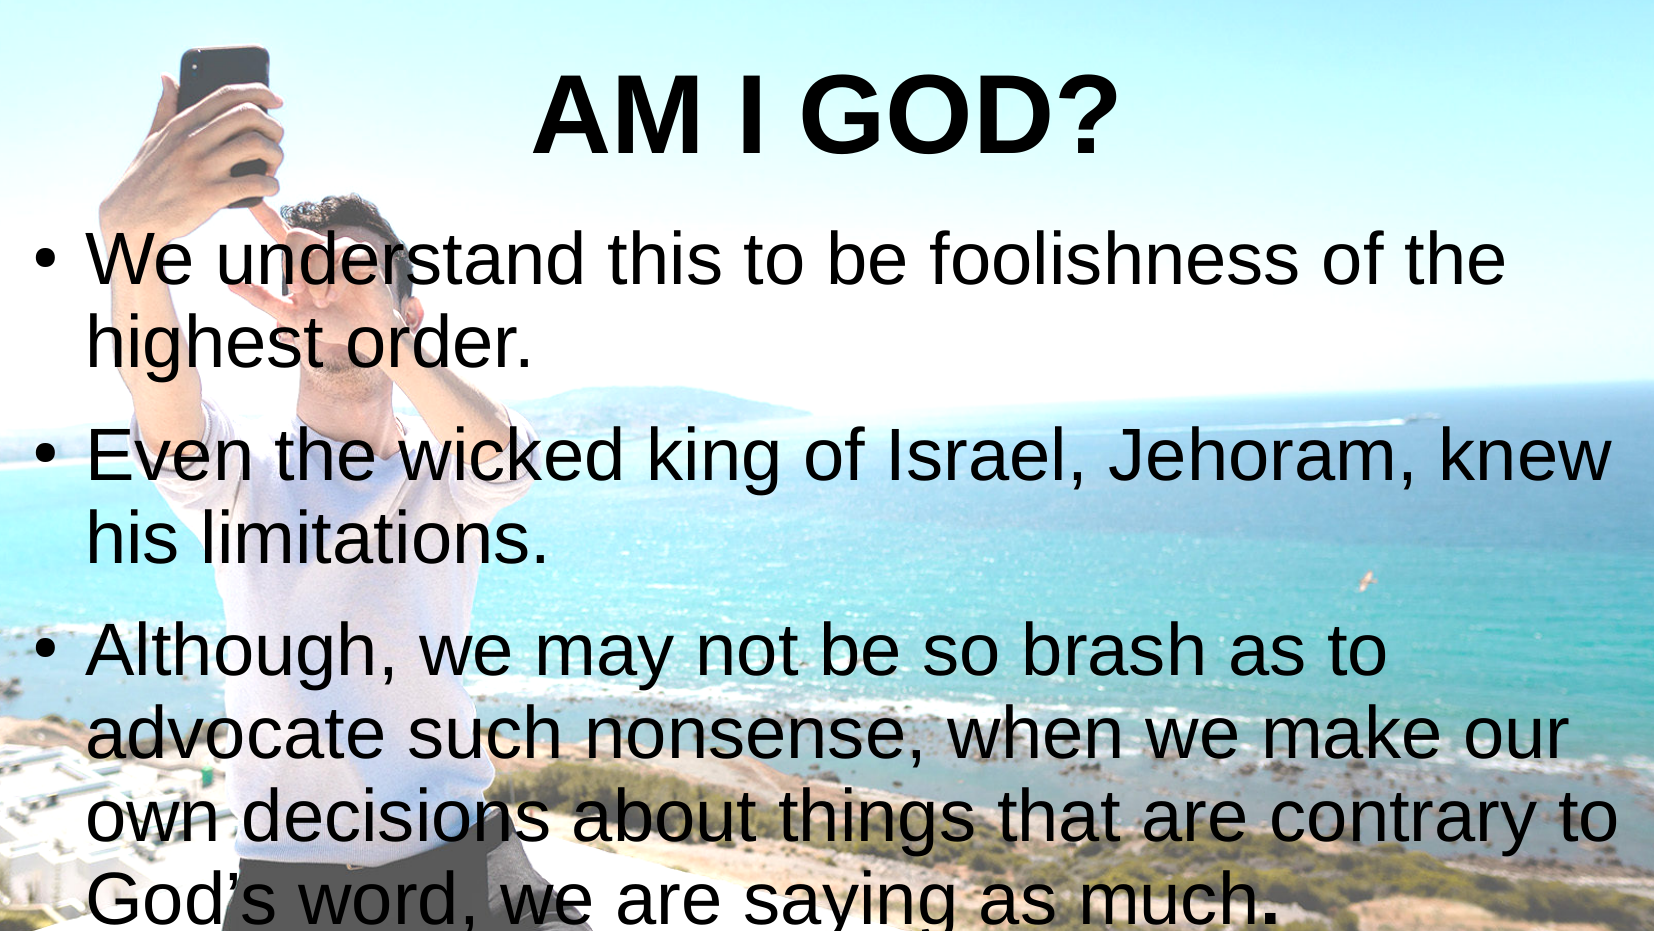

# AM I GOD?
We understand this to be foolishness of the highest order.
Even the wicked king of Israel, Jehoram, knew his limitations.
Although, we may not be so brash as to advocate such nonsense, when we make our own decisions about things that are contrary to God’s word, we are saying as much.